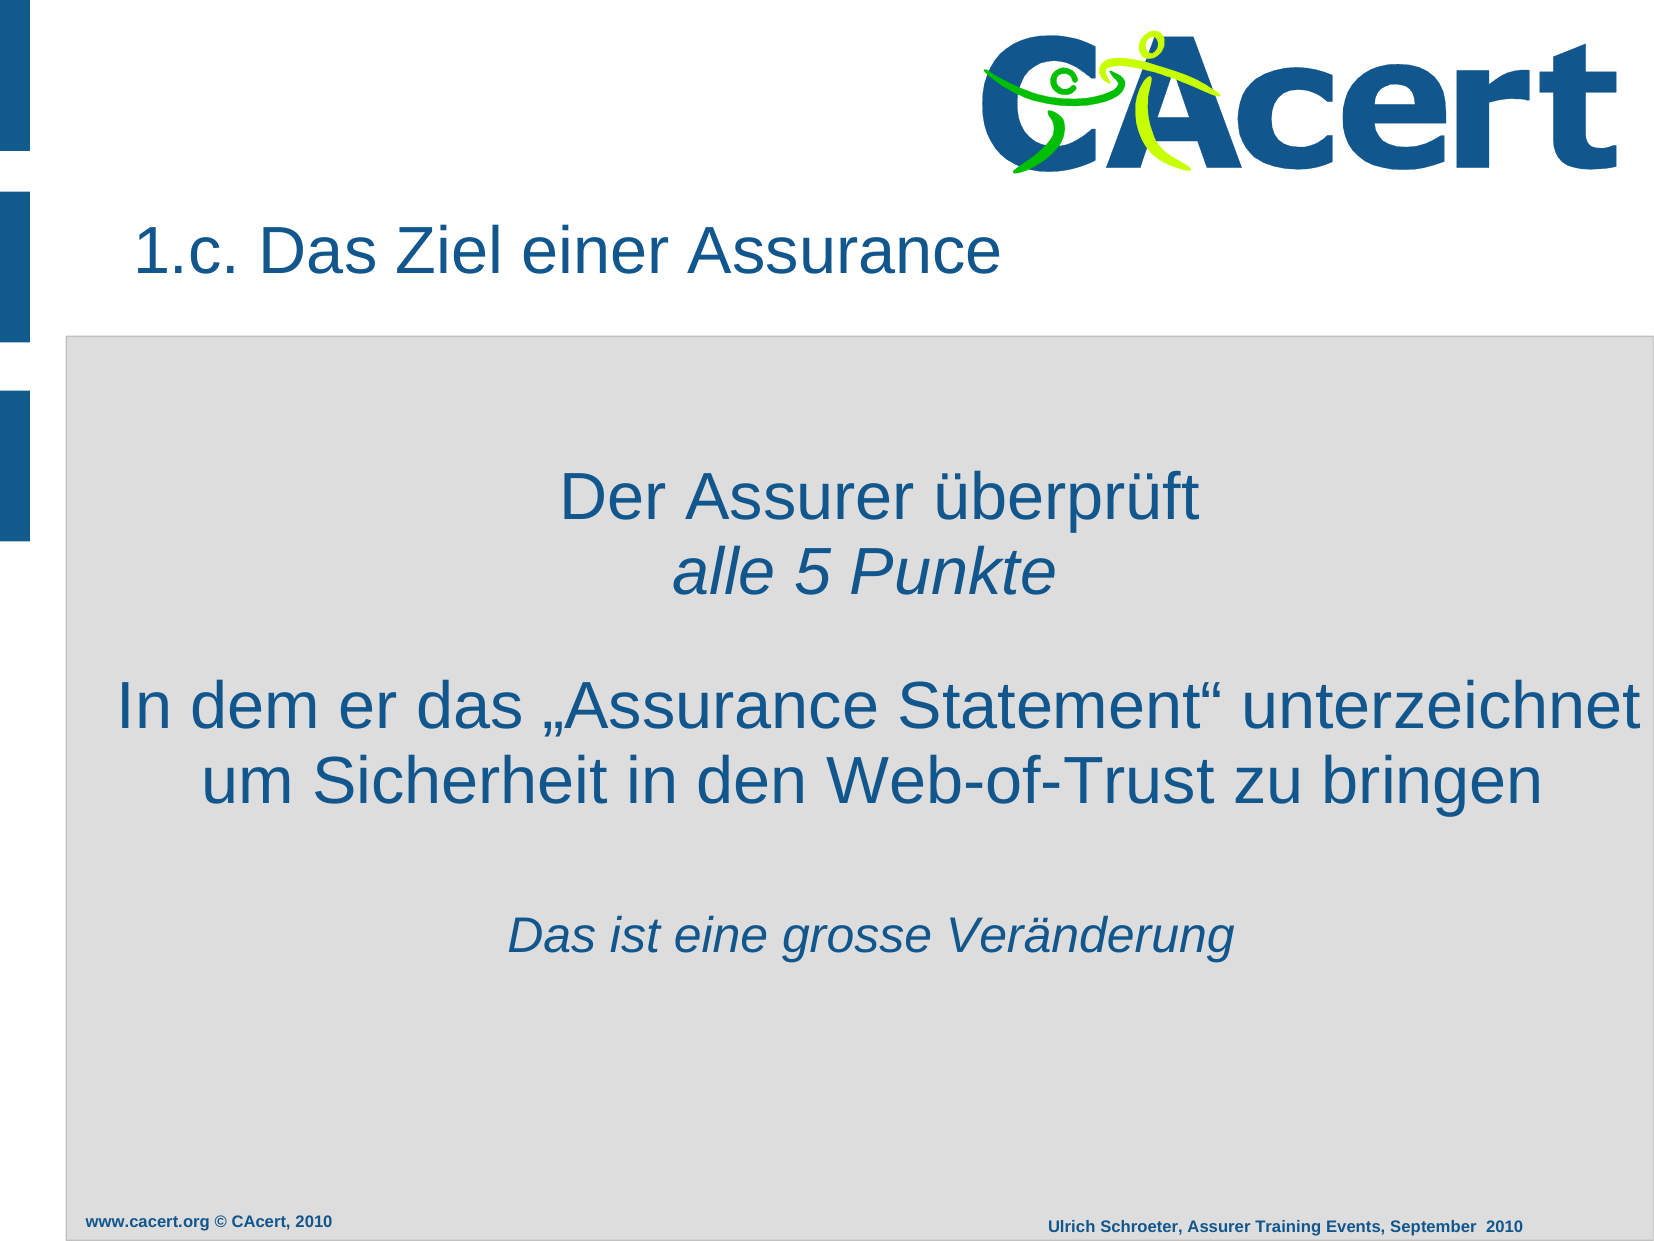

1.c. Das Ziel einer Assurance
Der Assurer überprüft
alle 5 Punkte
In dem er das „Assurance Statement“ unterzeichnet
um Sicherheit in den Web-of-Trust zu bringen
Das ist eine grosse Veränderung